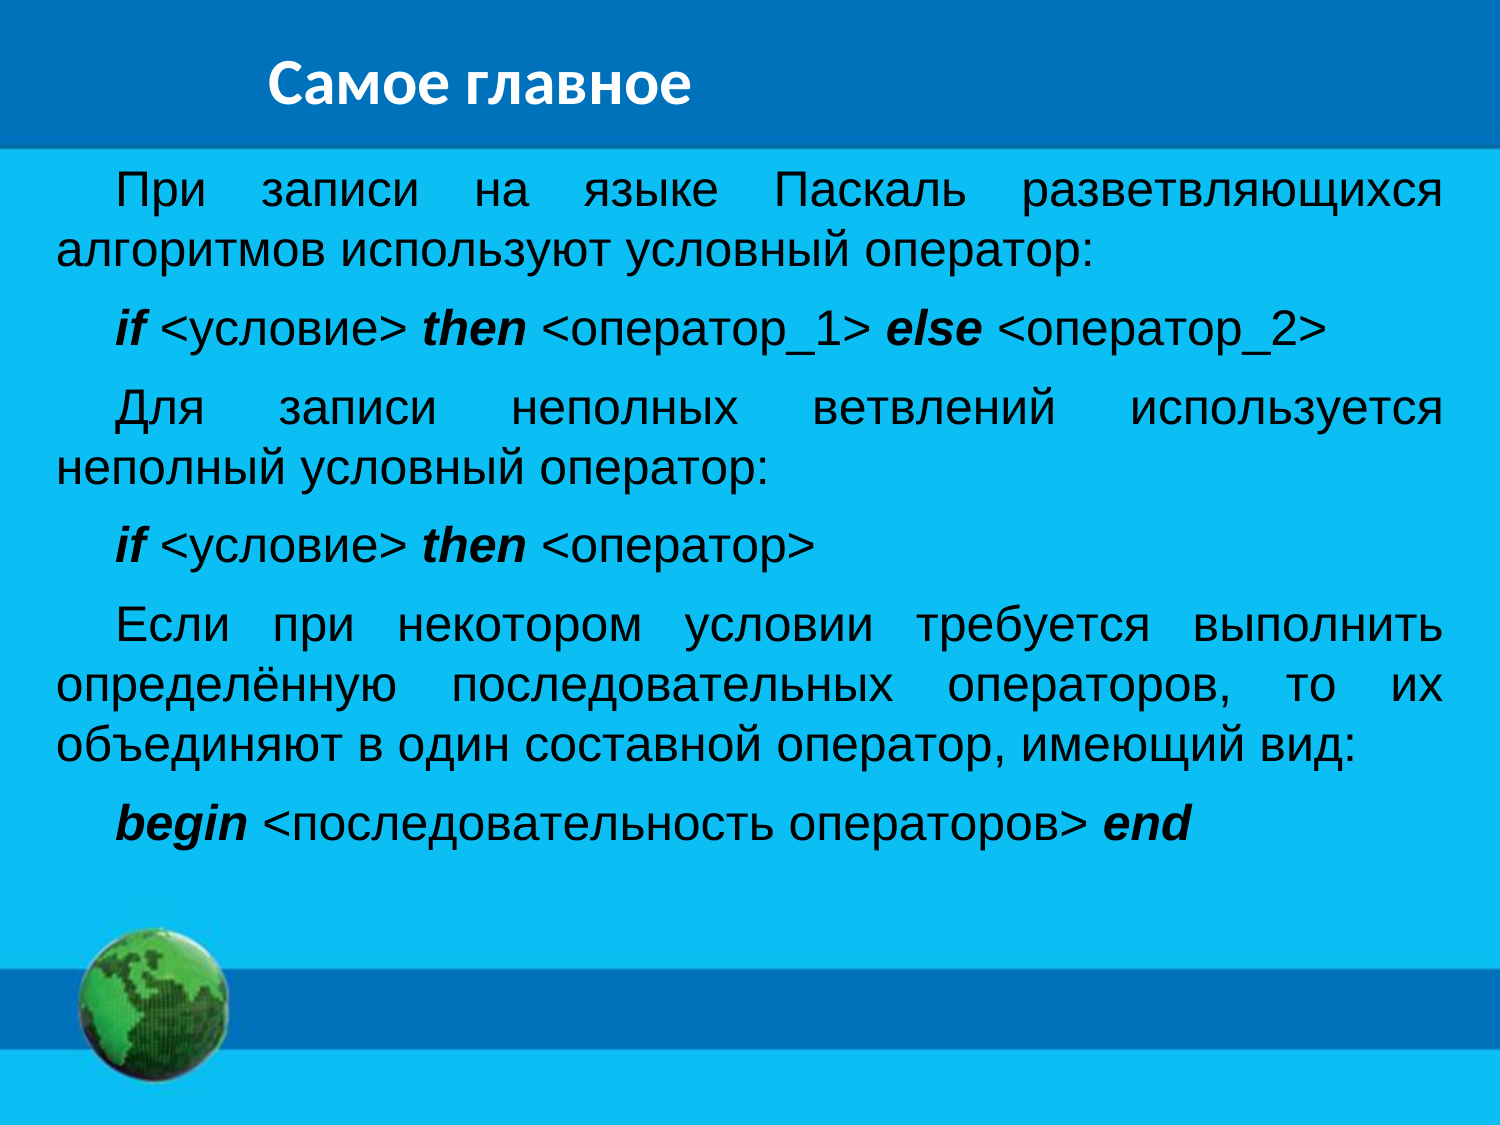

Самое главное
При записи на языке Паскаль разветвляющихся алгоритмов используют условный оператор:
if <условие> then <оператор_1> else <оператор_2>
Для записи неполных ветвлений используется неполный условный оператор:
if <условие> then <оператор>
Если при некотором условии требуется выполнить определённую последовательных операторов, то их объединяют в один составной оператор, имеющий вид:
begin <последовательность операторов> end